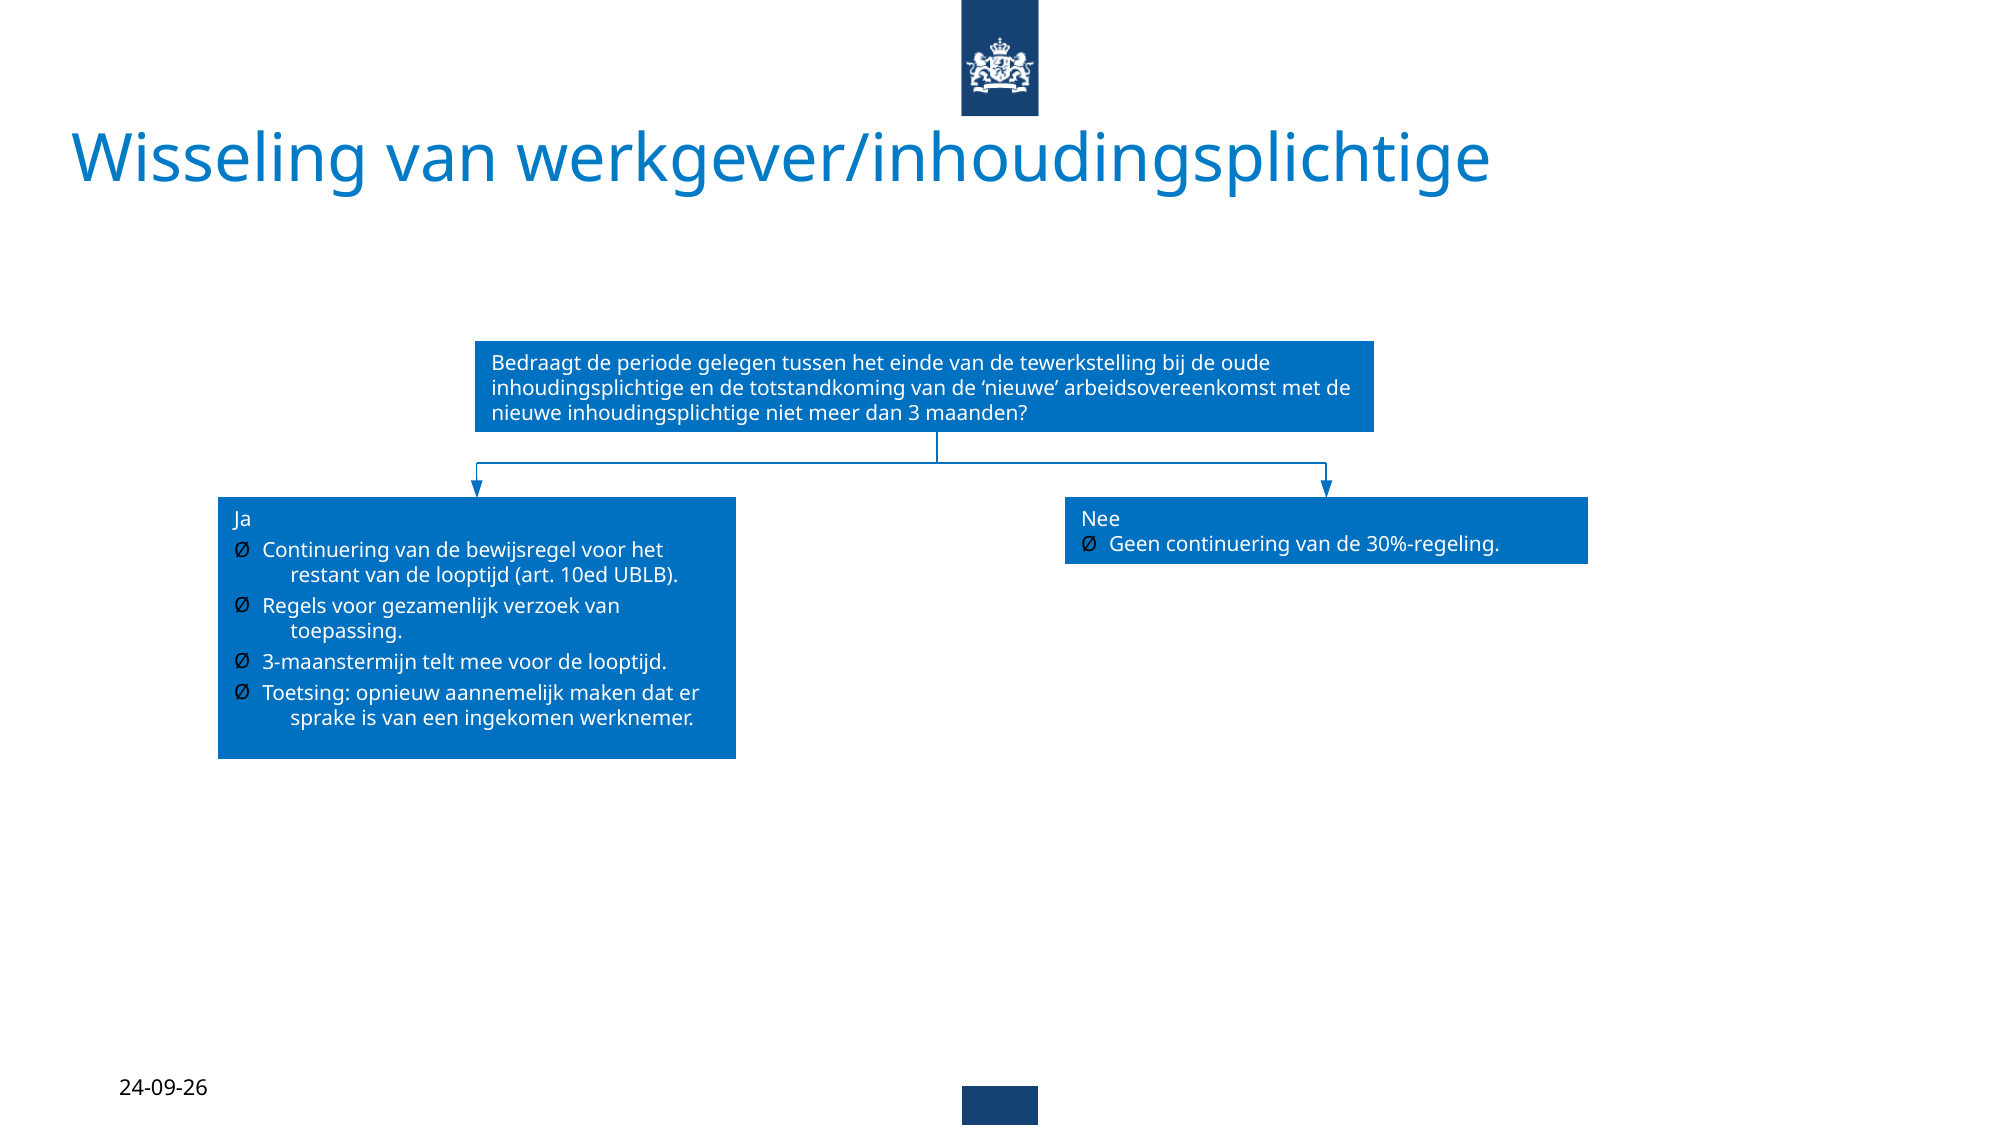

# Wisseling van werkgever/inhoudingsplichtige
Bedraagt de periode gelegen tussen het einde van de tewerkstelling bij de oude inhoudingsplichtige en de totstandkoming van de ‘nieuwe’ arbeidsovereenkomst met de nieuwe inhoudingsplichtige niet meer dan 3 maanden?
Ja
Continuering van de bewijsregel voor het restant van de looptijd (art. 10ed UBLB).
Regels voor gezamenlijk verzoek van toepassing.
3-maanstermijn telt mee voor de looptijd.
Toetsing: opnieuw aannemelijk maken dat er sprake is van een ingekomen werknemer.
Nee
Geen continuering van de 30%-regeling.